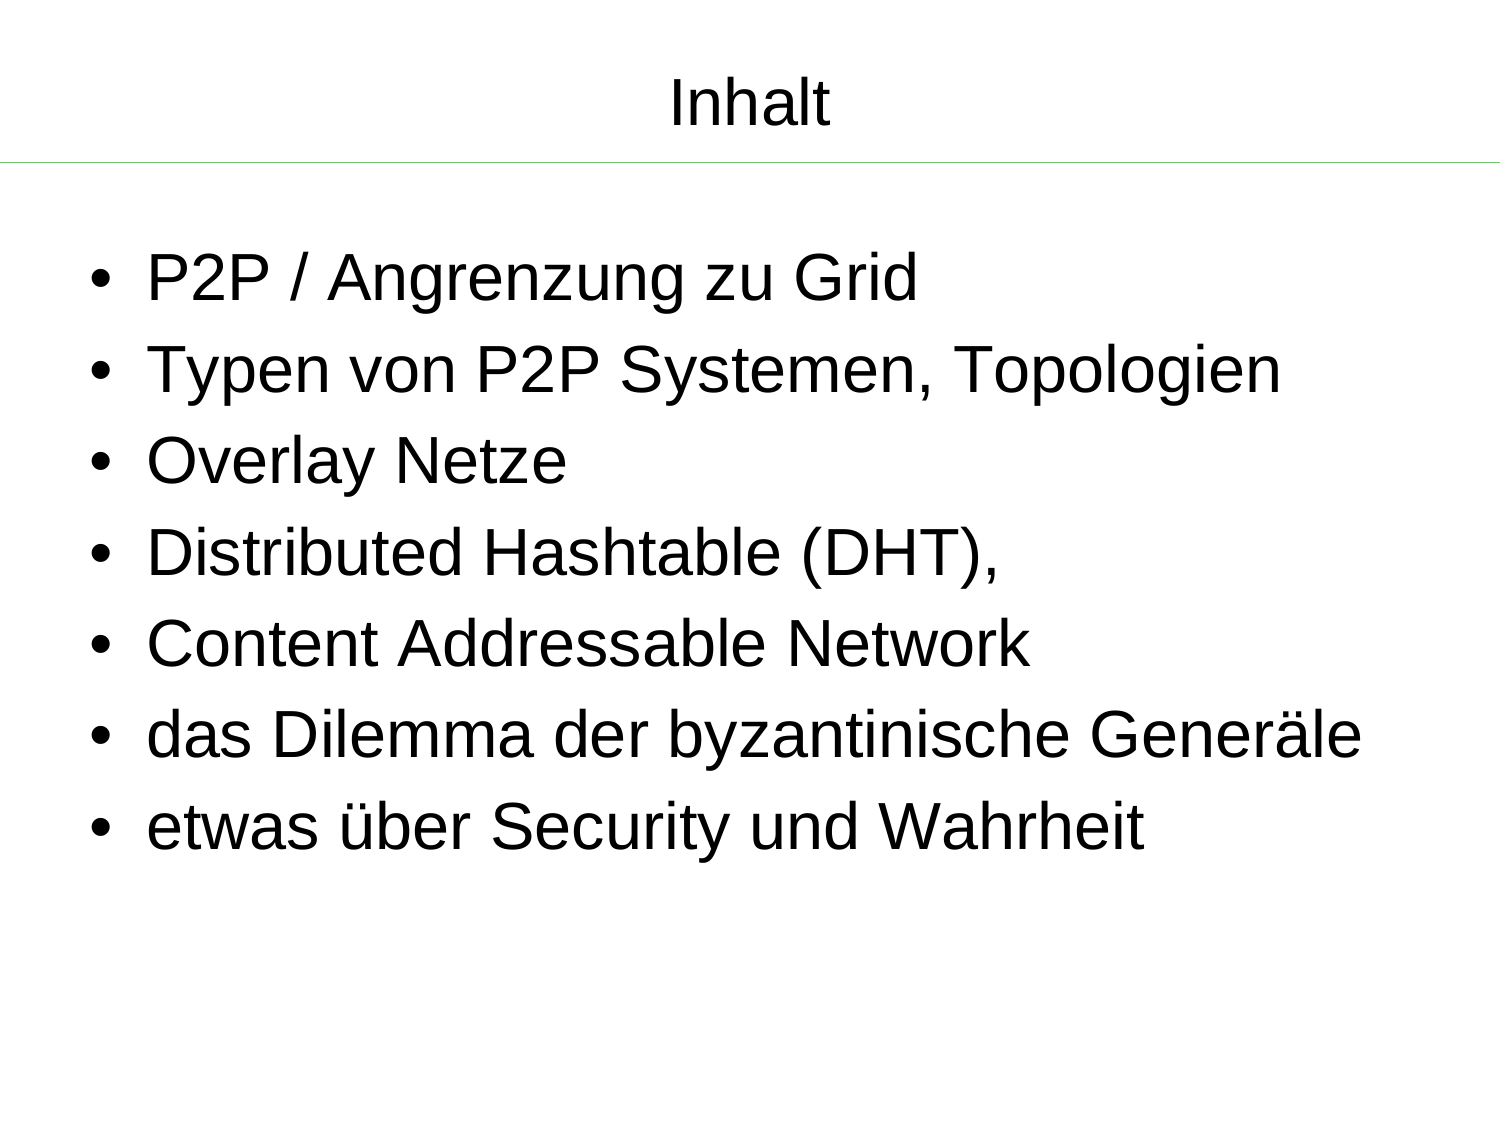

# Inhalt
P2P / Angrenzung zu Grid
Typen von P2P Systemen, Topologien
Overlay Netze
Distributed Hashtable (DHT),
Content Addressable Network
das Dilemma der byzantinische Generäle
etwas über Security und Wahrheit